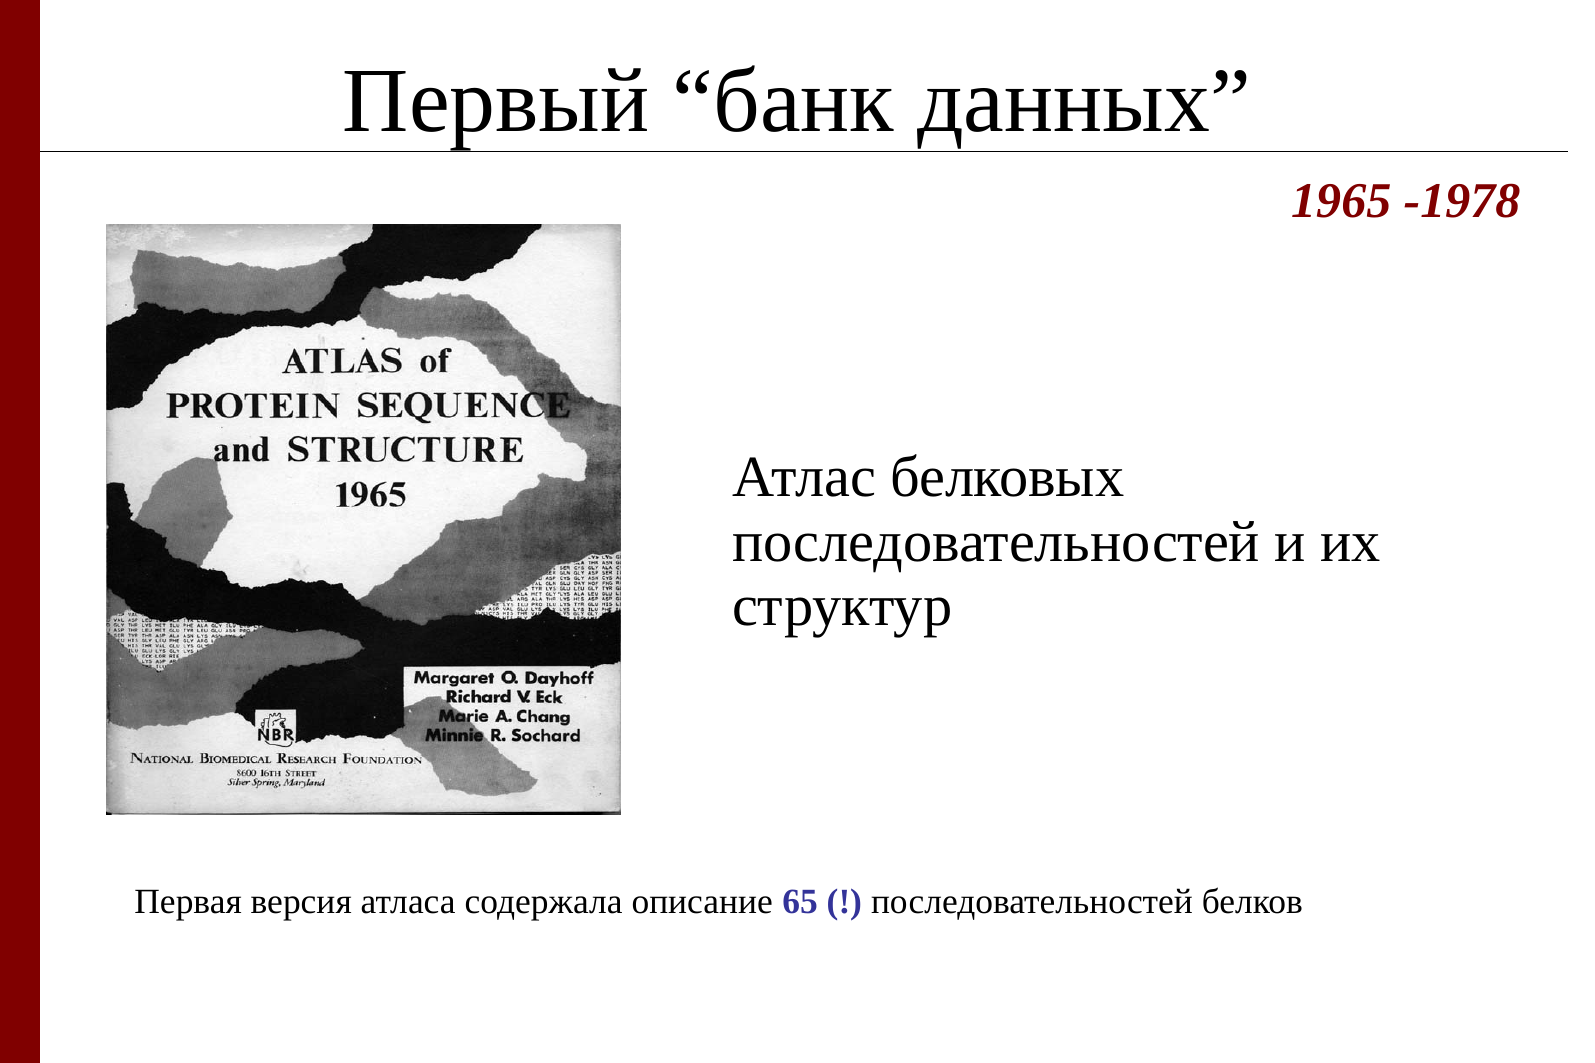

# Первый “банк данных”
1965 -1978
Атлас белковых последовательностей и их структур
Первая версия атласа содержала описание 65 (!) последовательностей белков